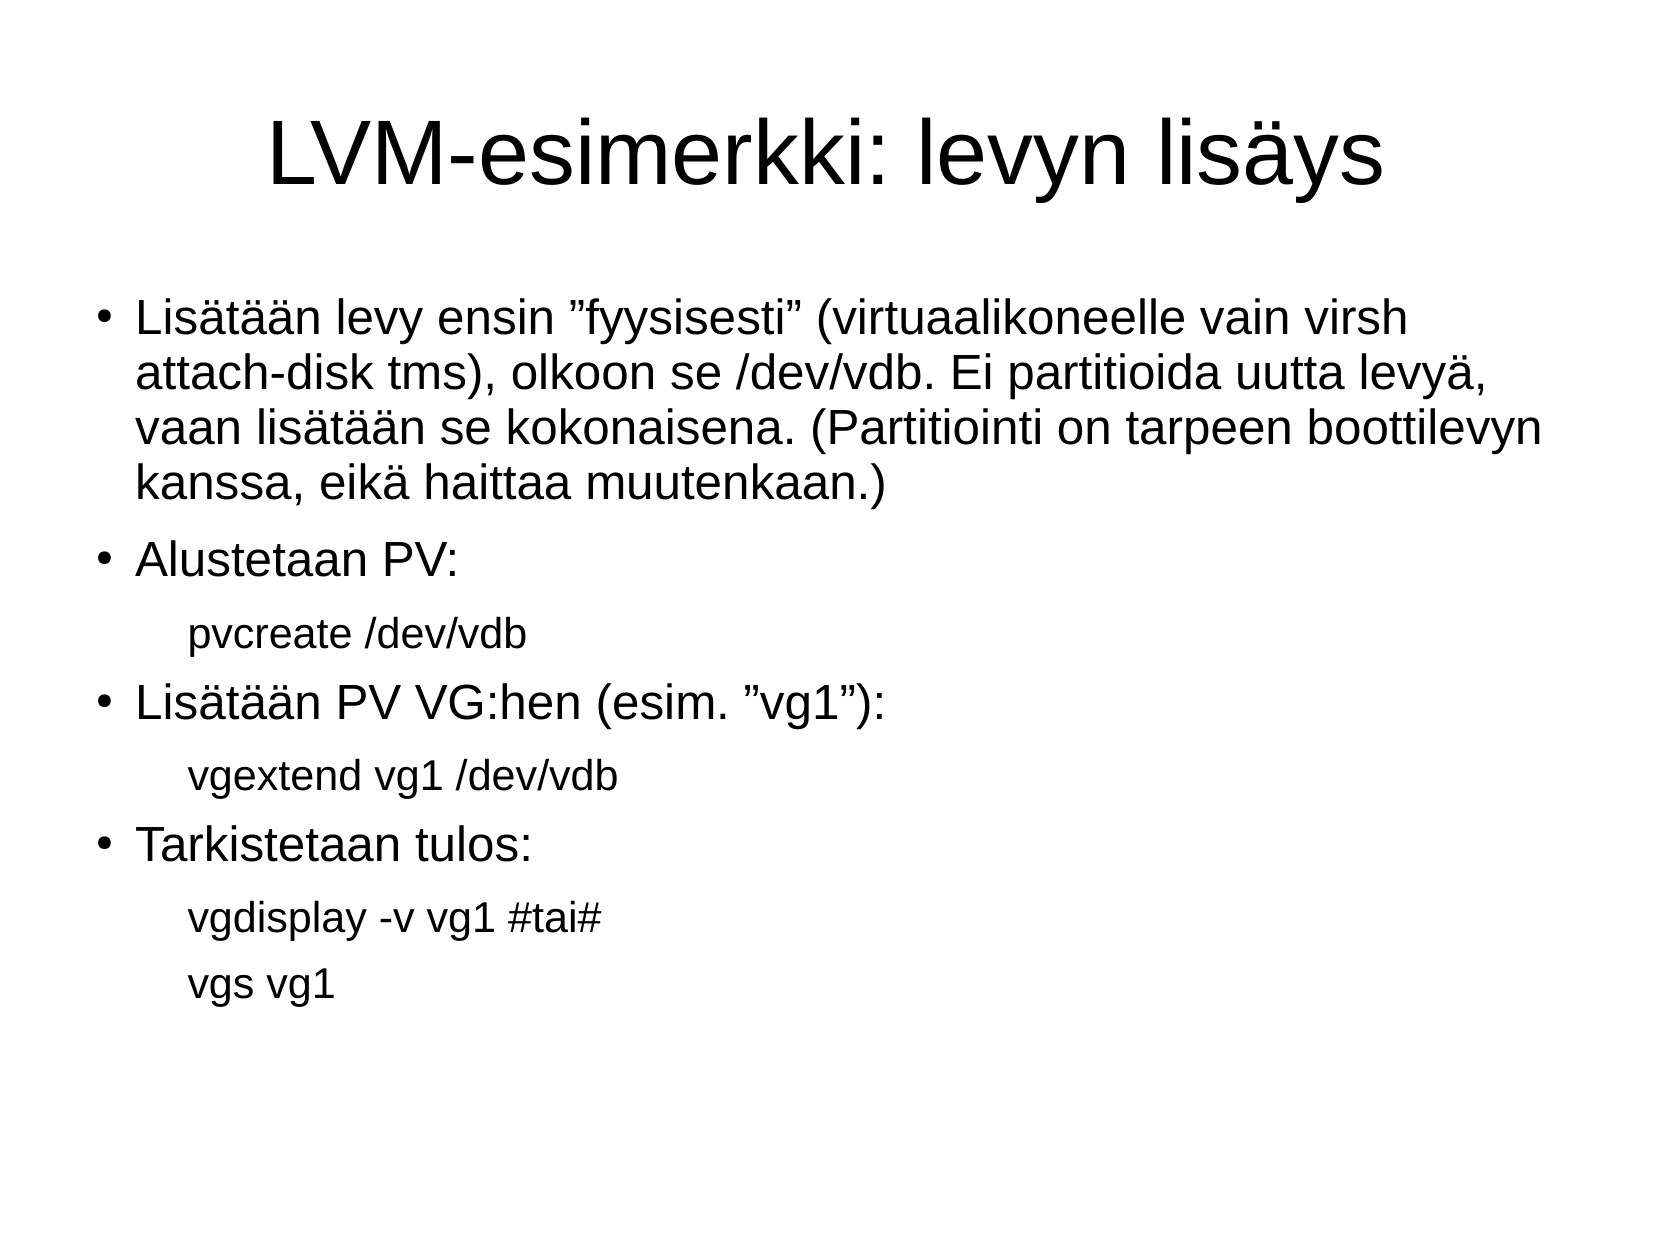

# LVM-esimerkki: levyn lisäys
Lisätään levy ensin ”fyysisesti” (virtuaalikoneelle vain virsh attach-disk tms), olkoon se /dev/vdb. Ei partitioida uutta levyä, vaan lisätään se kokonaisena. (Partitiointi on tarpeen boottilevyn kanssa, eikä haittaa muutenkaan.)
Alustetaan PV:
pvcreate /dev/vdb
Lisätään PV VG:hen (esim. ”vg1”):
vgextend vg1 /dev/vdb
Tarkistetaan tulos:
vgdisplay -v vg1 #tai#
vgs vg1